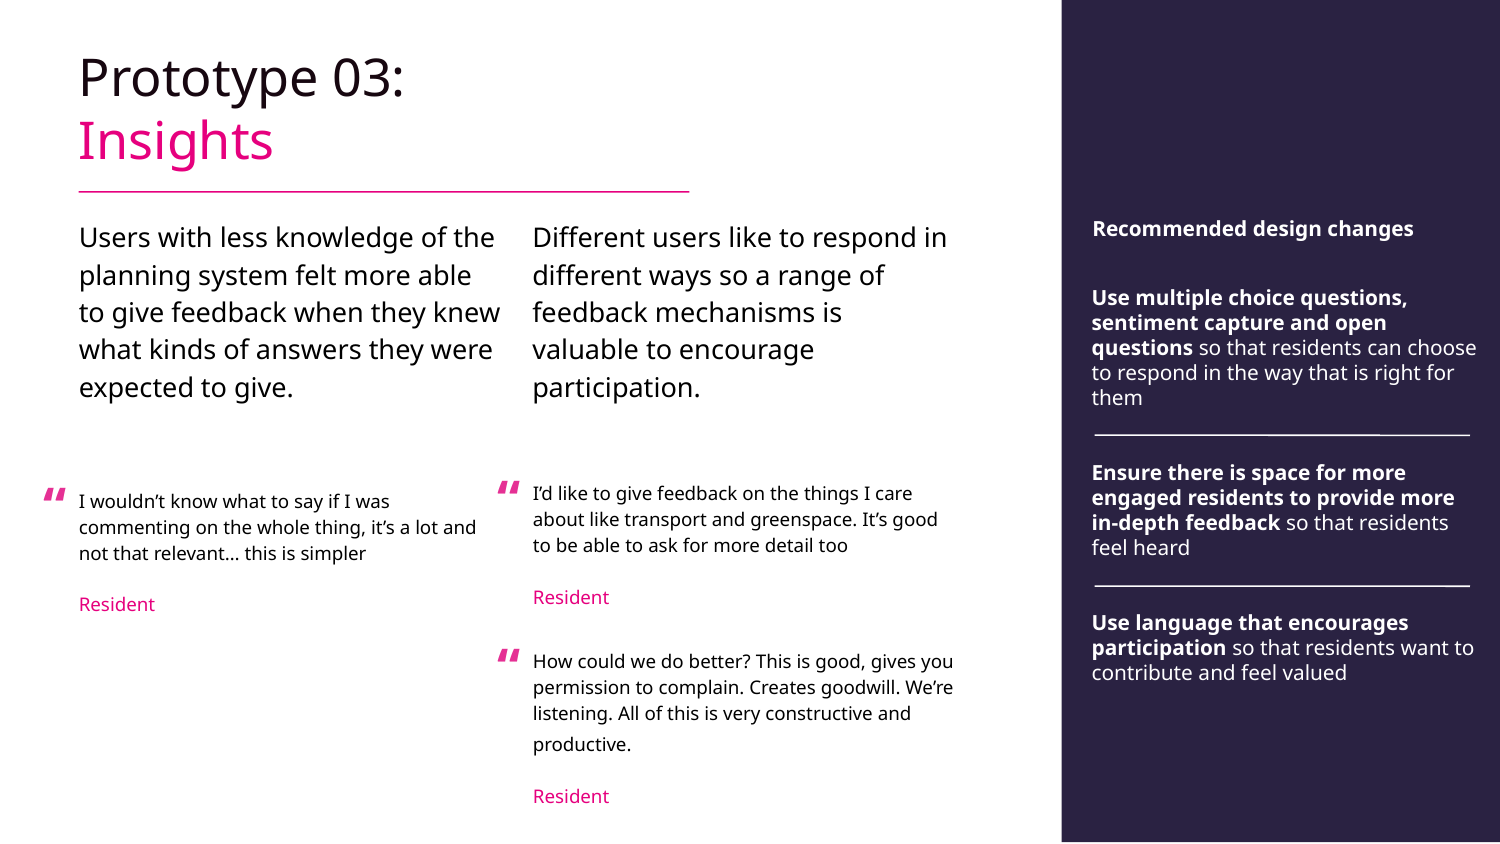

Prototype 03:
Insights
Recommended design changes
Users with less knowledge of the planning system felt more able to give feedback when they knew what kinds of answers they were expected to give.
Different users like to respond in different ways so a range of feedback mechanisms is valuable to encourage participation.
Use multiple choice questions, sentiment capture and open questions so that residents can choose to respond in the way that is right for them
Ensure there is space for more engaged residents to provide more in-depth feedback so that residents feel heard
Use language that encourages participation so that residents want to contribute and feel valued
“
I’d like to give feedback on the things I care about like transport and greenspace. It’s good to be able to ask for more detail too
Resident
“
I wouldn’t know what to say if I was commenting on the whole thing, it’s a lot and not that relevant… this is simpler
Resident
“
How could we do better? This is good, gives you permission to complain. Creates goodwill. We’re listening. All of this is very constructive and productive.
Resident